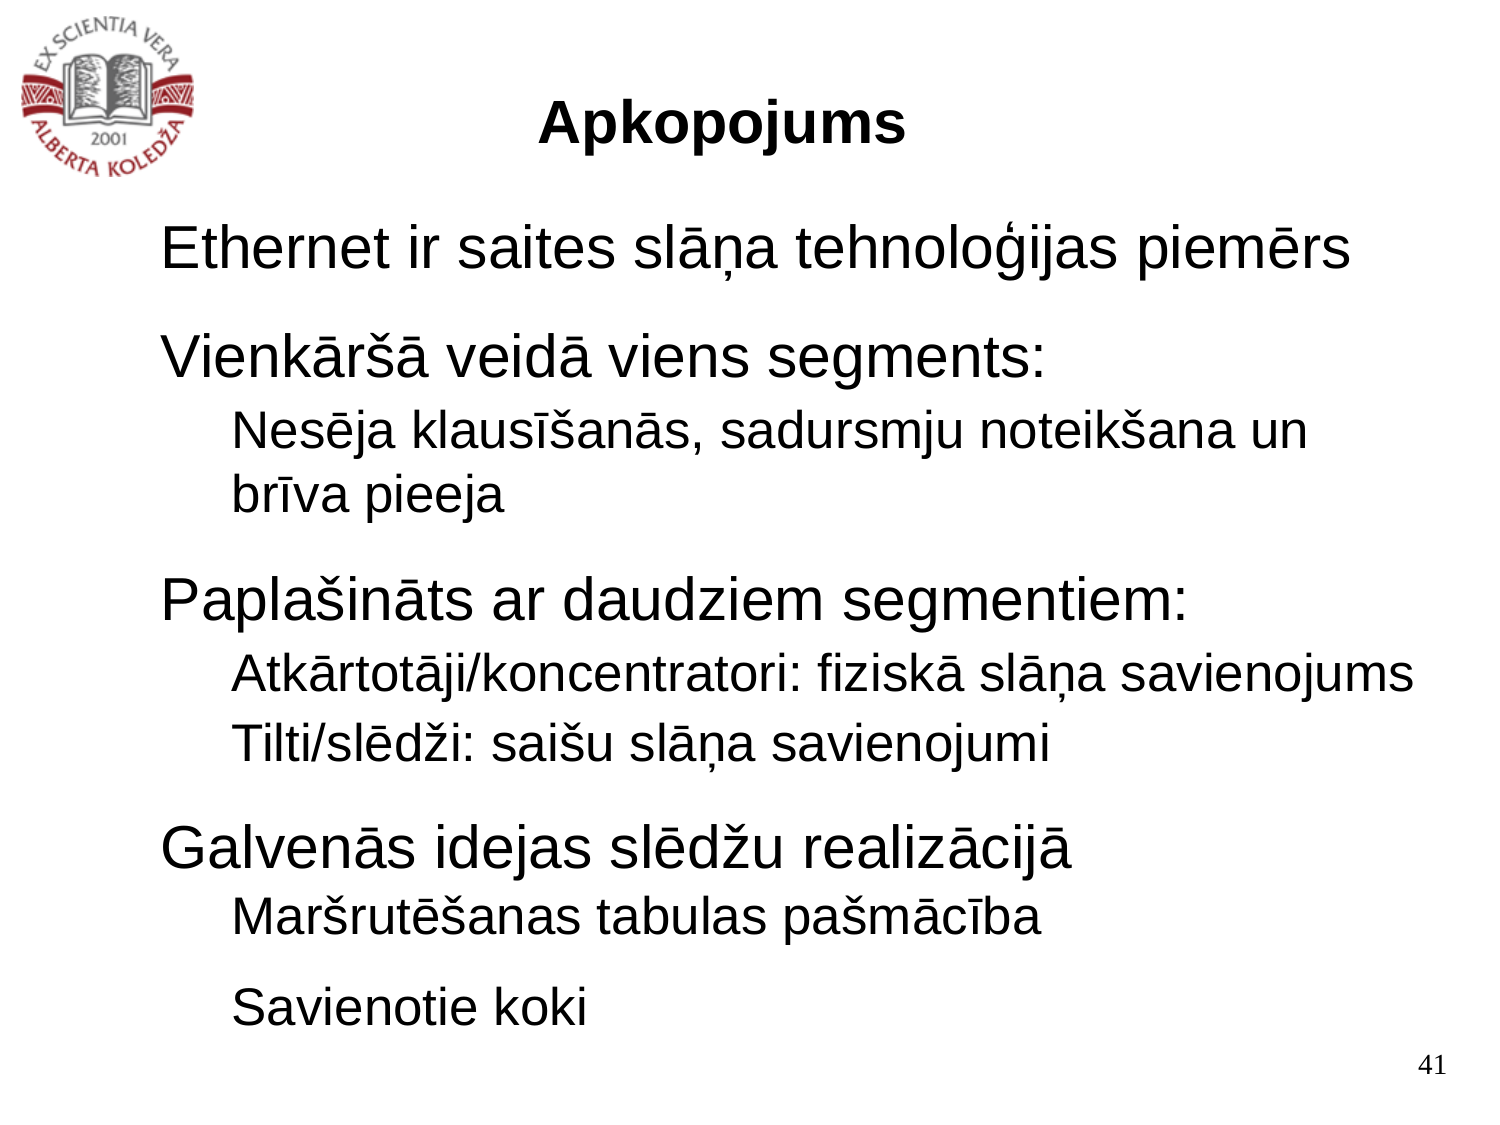

# Apkopojums
Ethernet ir saites slāņa tehnoloģijas piemērs
Vienkāršā veidā viens segments:
Nesēja klausīšanās, sadursmju noteikšana un
brīva pieeja
Paplašināts ar daudziem segmentiem:
Atkārtotāji/koncentratori: fiziskā slāņa savienojums
Tilti/slēdži: saišu slāņa savienojumi
Galvenās idejas slēdžu realizācijā
Maršrutēšanas tabulas pašmācība
Savienotie koki